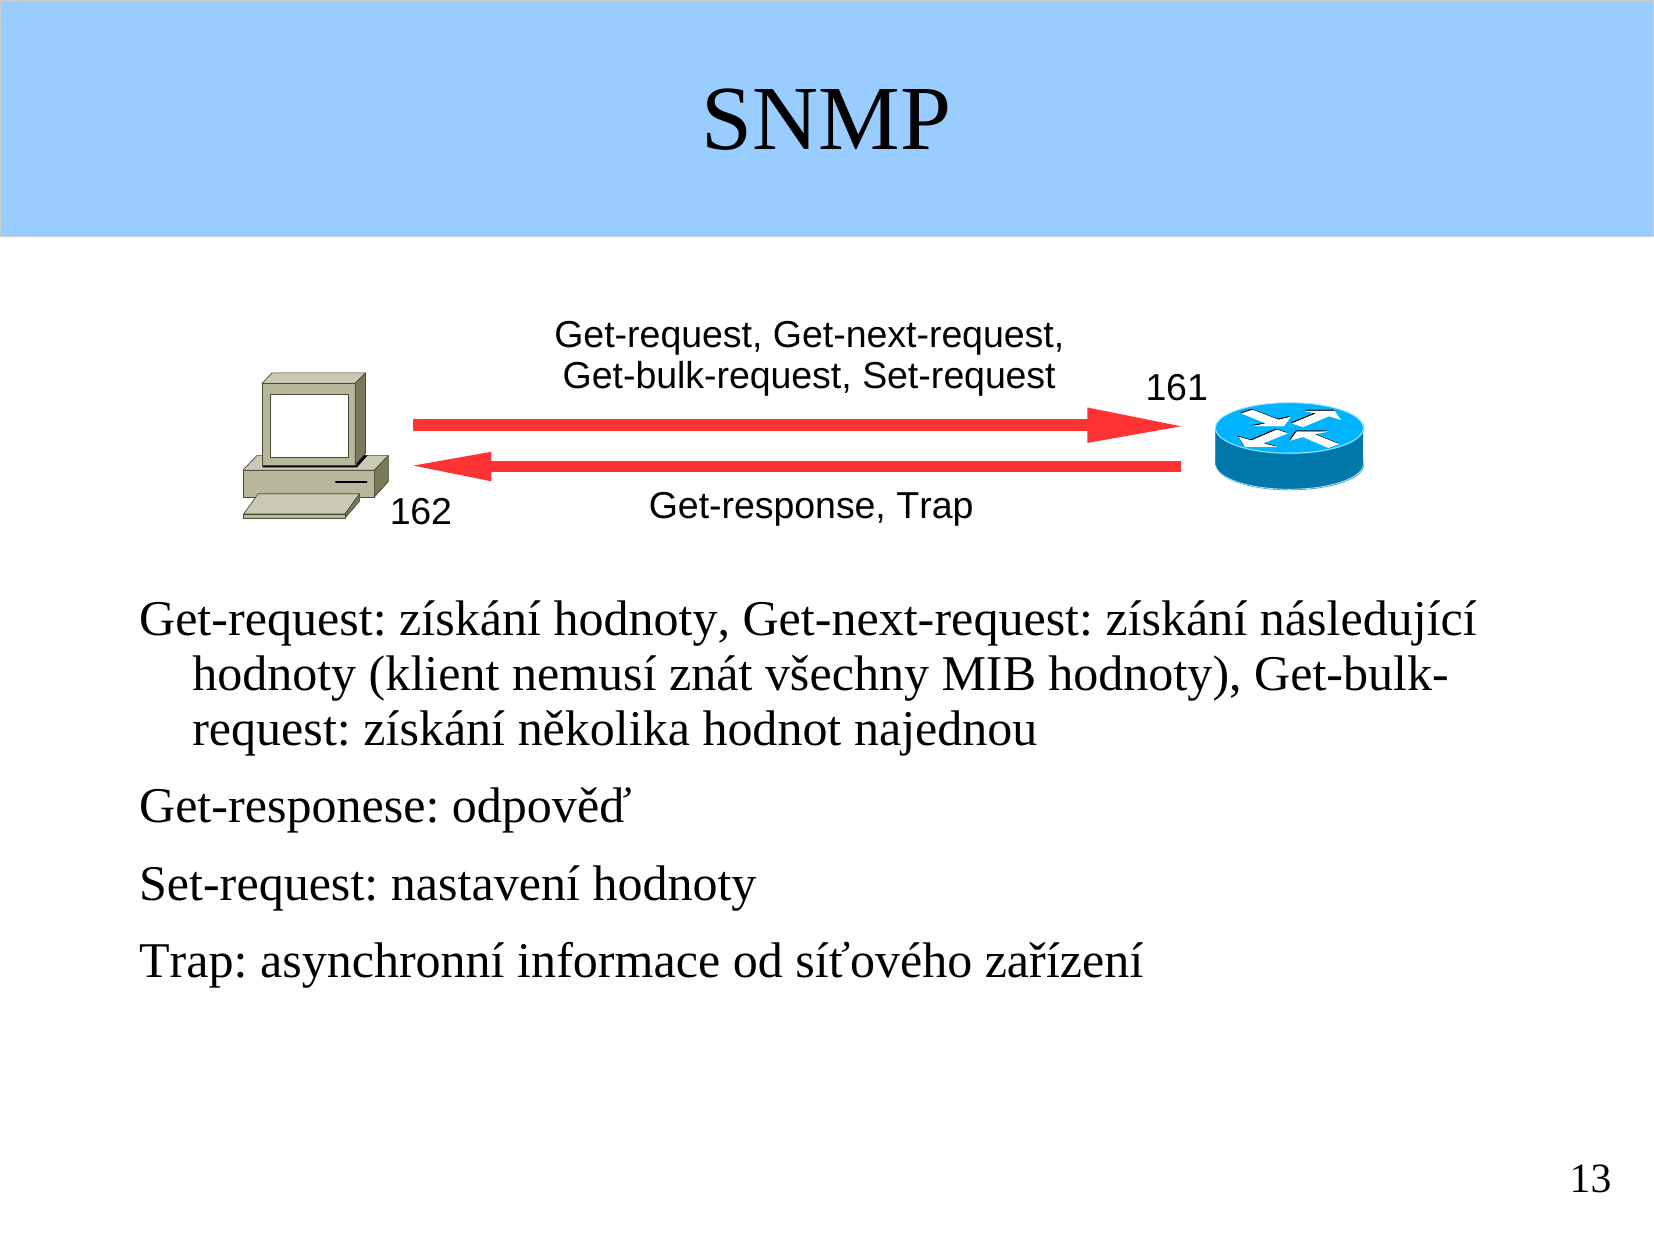

# SNMP
Get-request, Get-next-request,
Get-bulk-request, Set-request
161
Get-response, Trap
162
Get-request: získání hodnoty, Get-next-request: získání následující hodnoty (klient nemusí znát všechny MIB hodnoty), Get-bulk-request: získání několika hodnot najednou
Get-responese: odpověď
Set-request: nastavení hodnoty
Trap: asynchronní informace od síťového zařízení